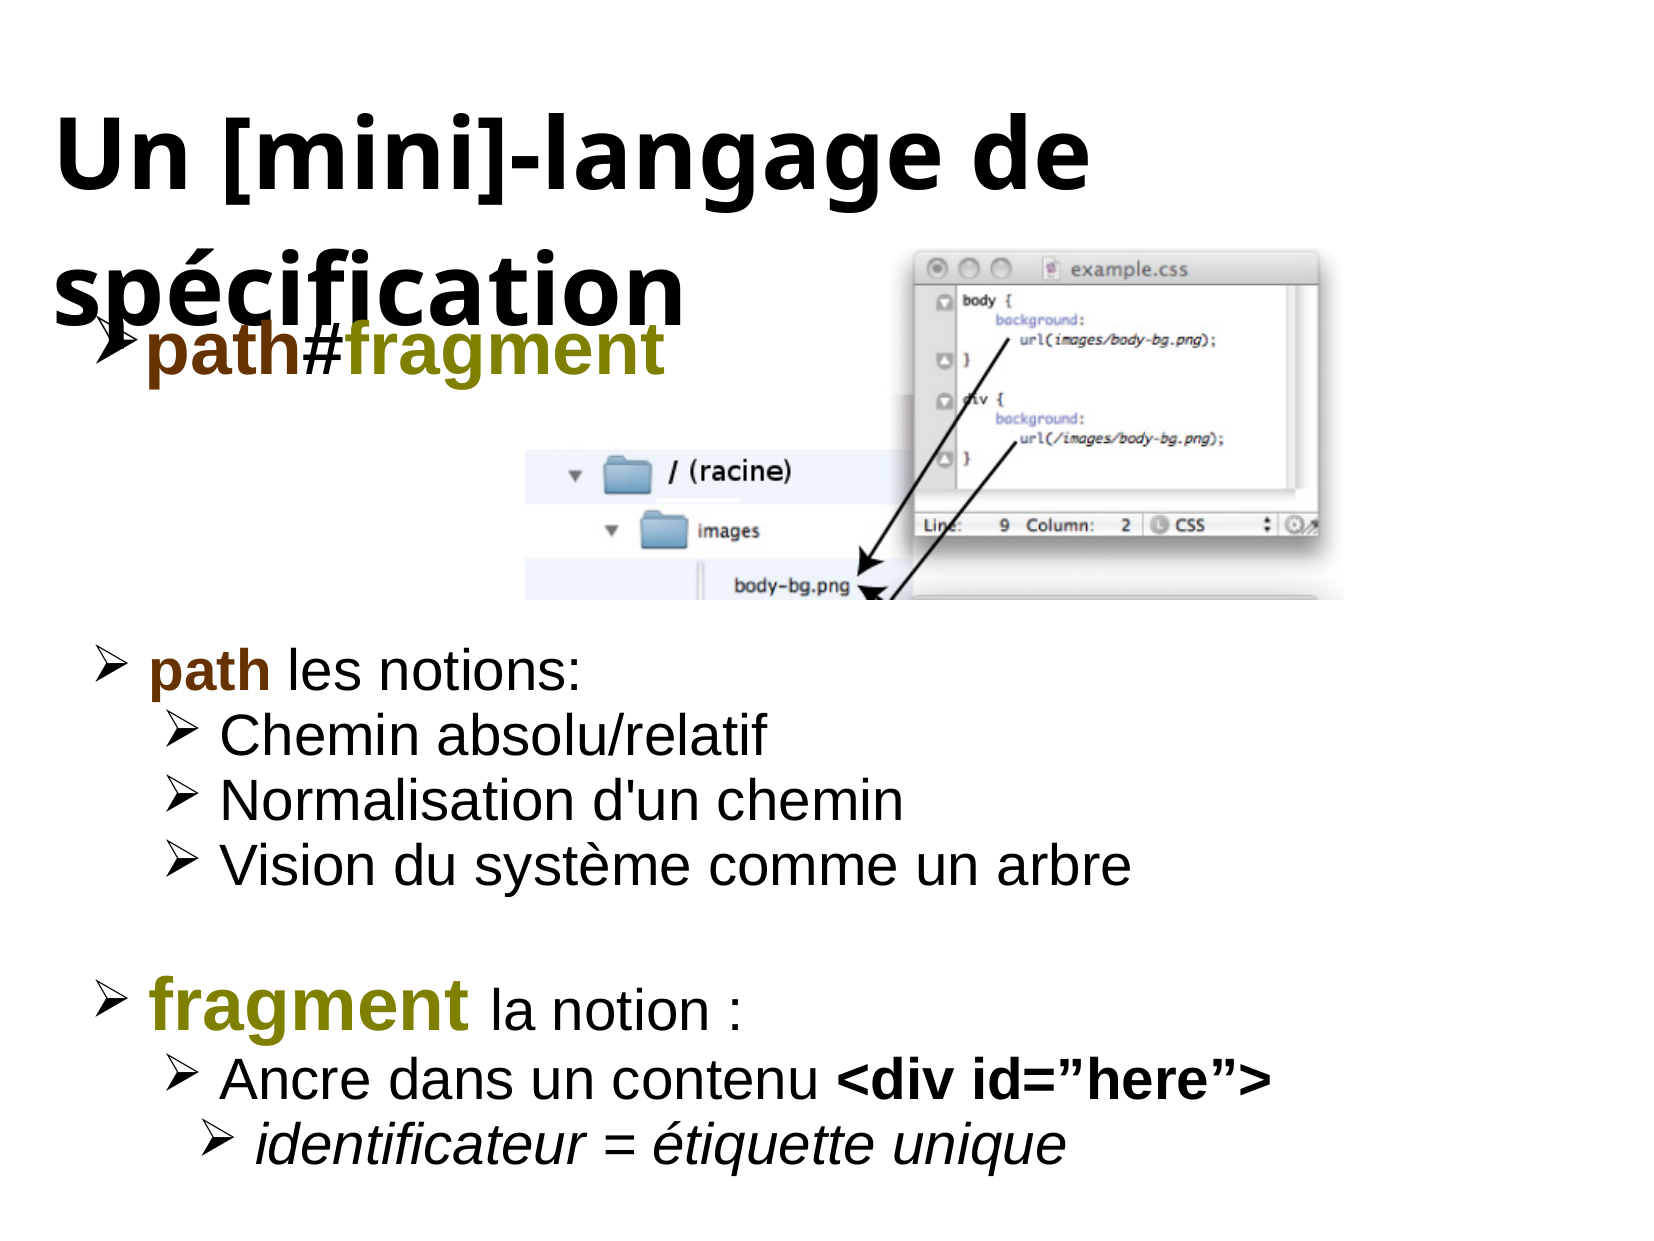

Un [mini]-langage de spécification
path#fragment
 path les notions:
 Chemin absolu/relatif
 Normalisation d'un chemin
 Vision du système comme un arbre
 fragment la notion :
 Ancre dans un contenu <div id=”here”>
 identificateur = étiquette unique